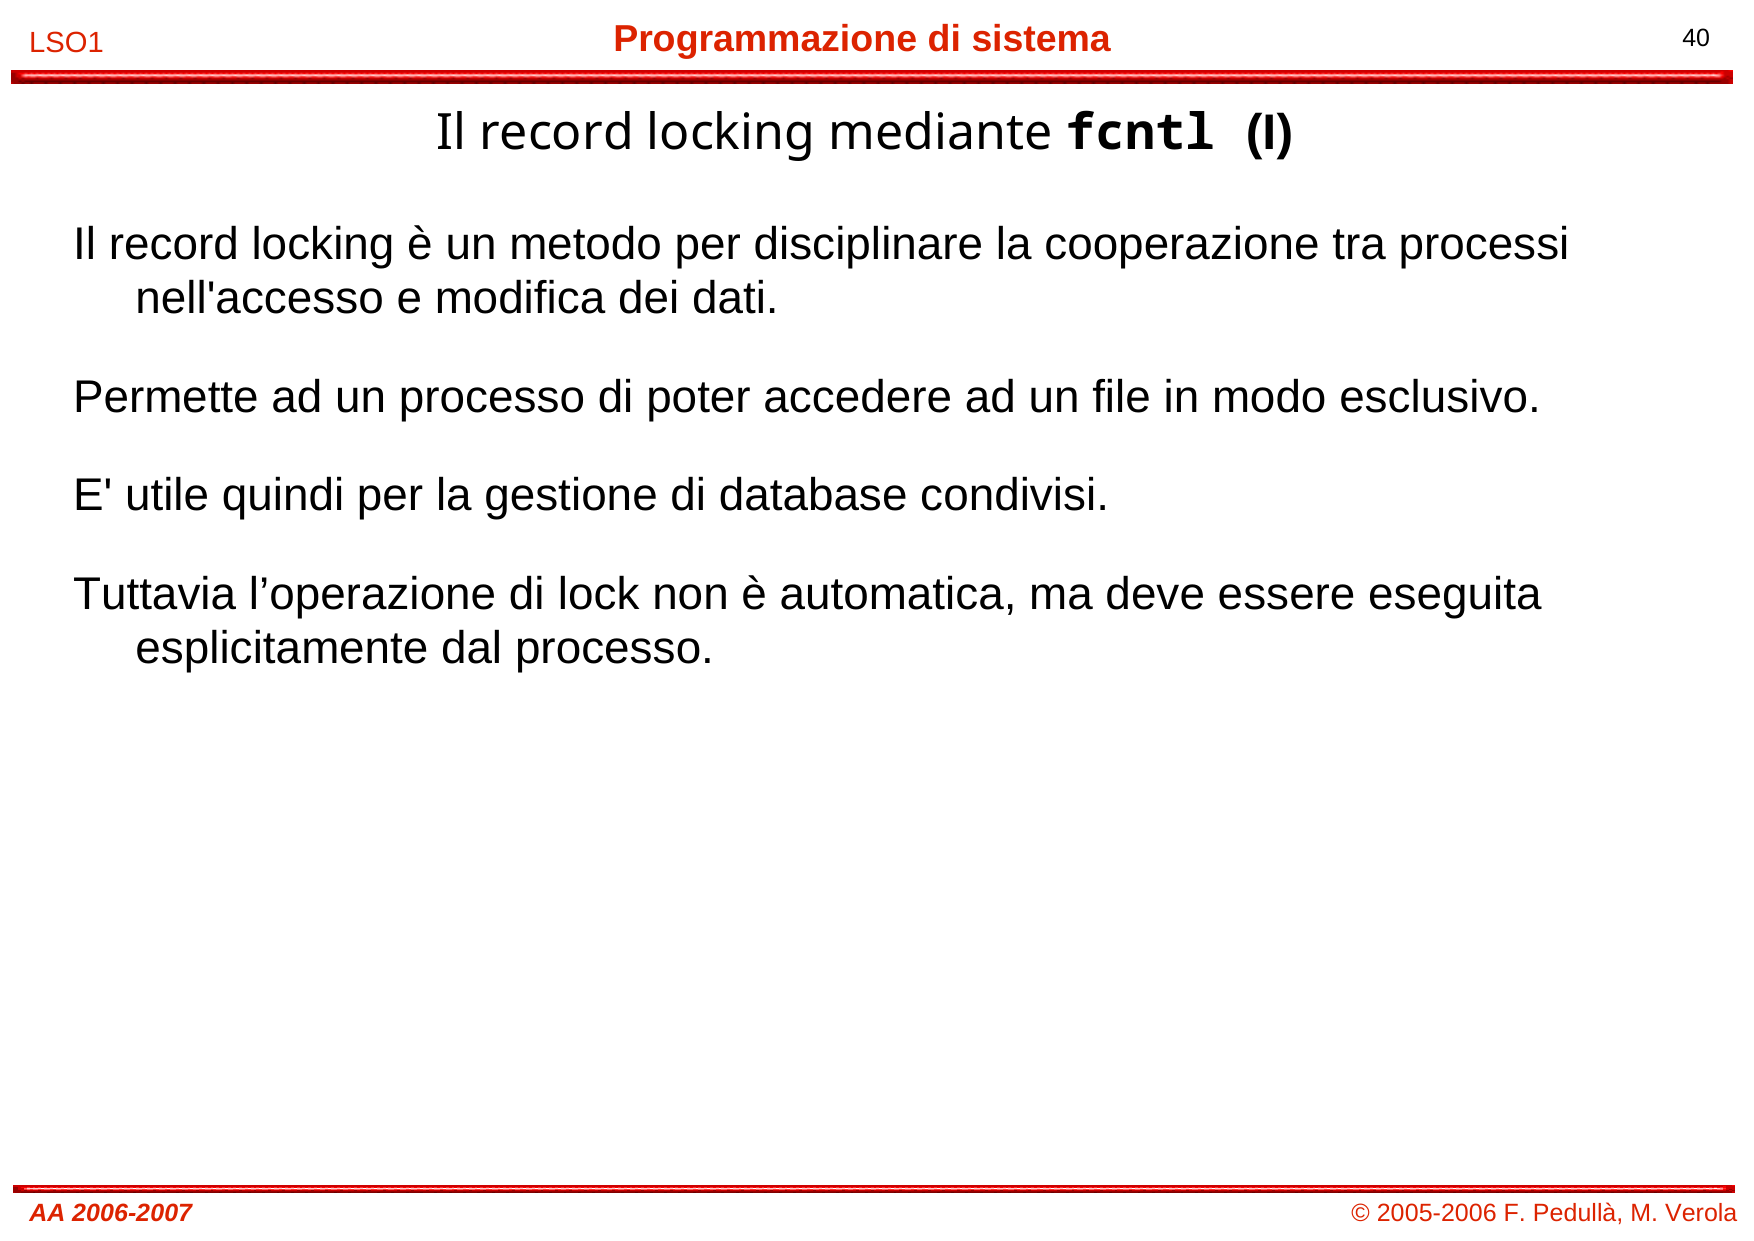

Il record locking mediante fcntl (I)
# Il record locking è un metodo per disciplinare la cooperazione tra processi nell'accesso e modifica dei dati.
Permette ad un processo di poter accedere ad un file in modo esclusivo.
E' utile quindi per la gestione di database condivisi.
Tuttavia l’operazione di lock non è automatica, ma deve essere eseguita esplicitamente dal processo.